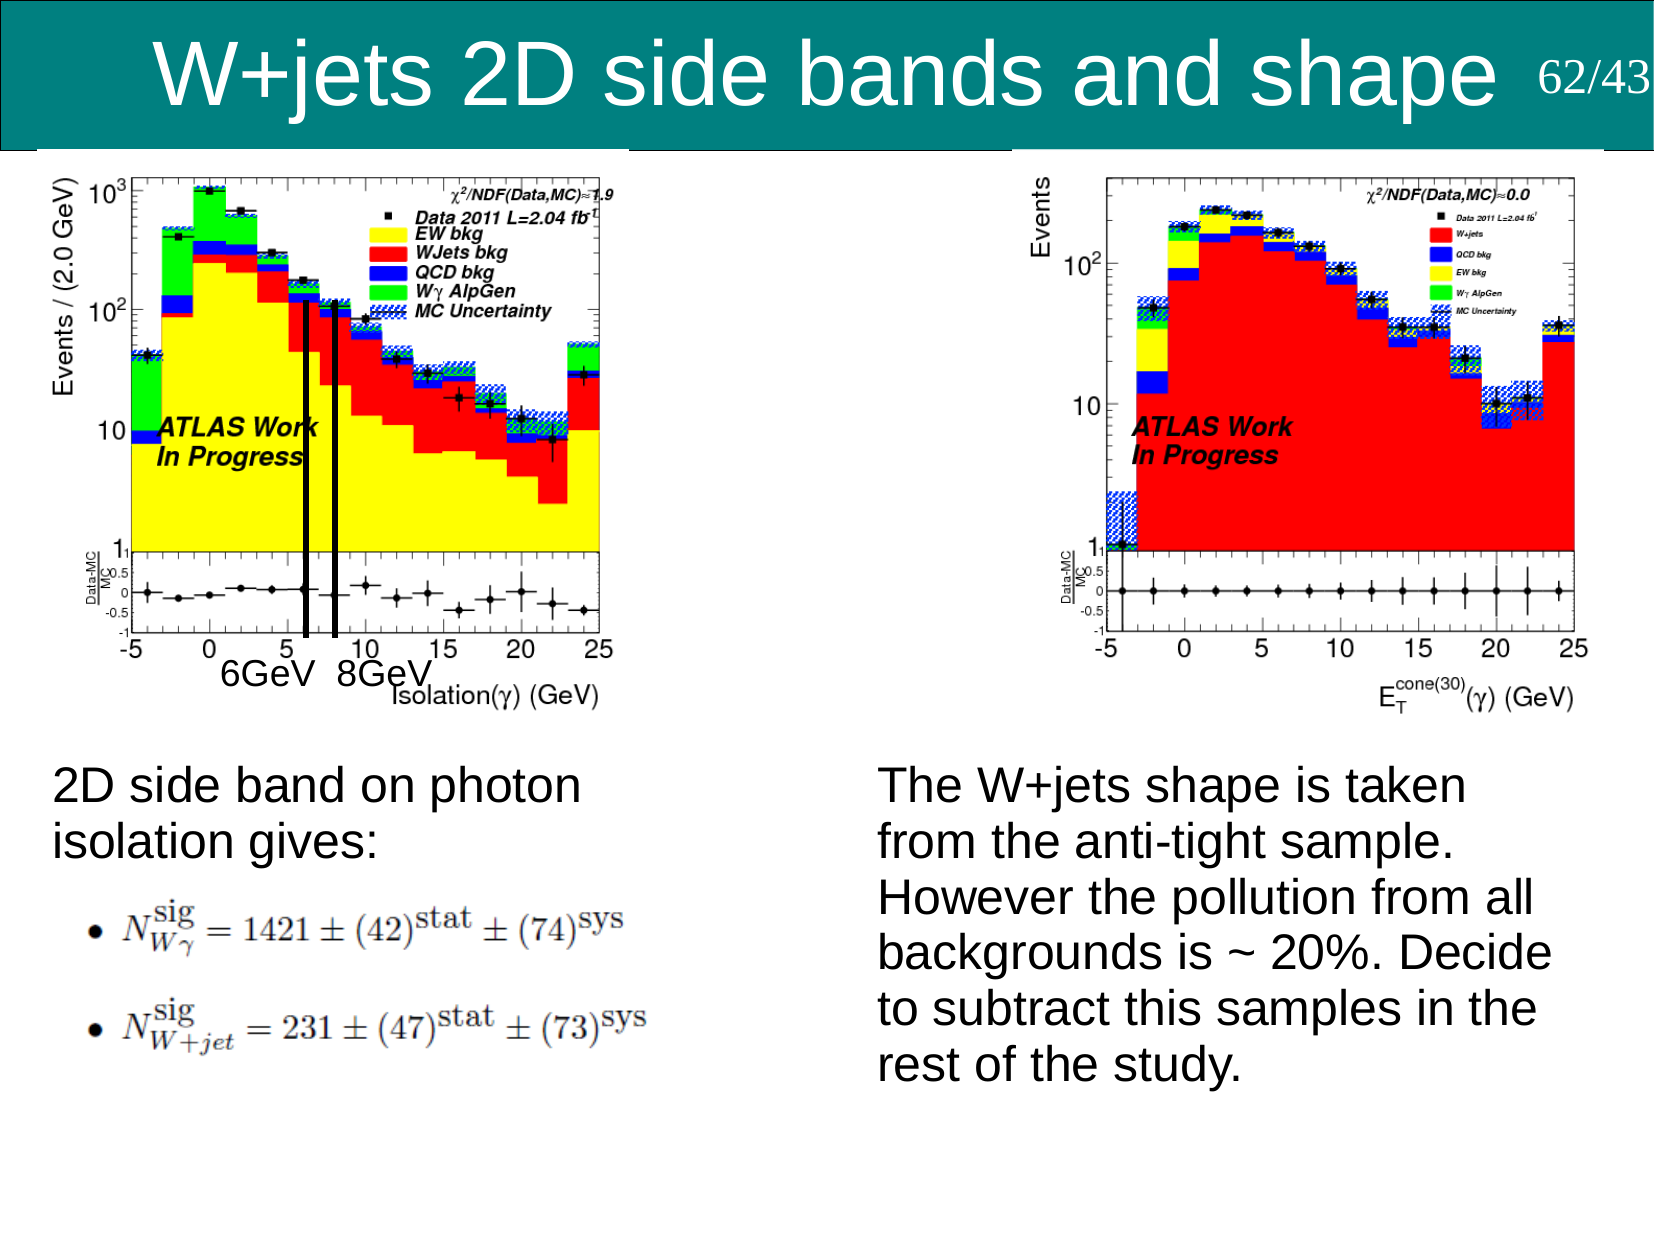

# W+jets 2D side bands and shape
62
	6GeV 8GeV
2D side band on photon isolation gives:
The W+jets shape is taken from the anti-tight sample. However the pollution from all backgrounds is ~ 20%. Decide to subtract this samples in the rest of the study.